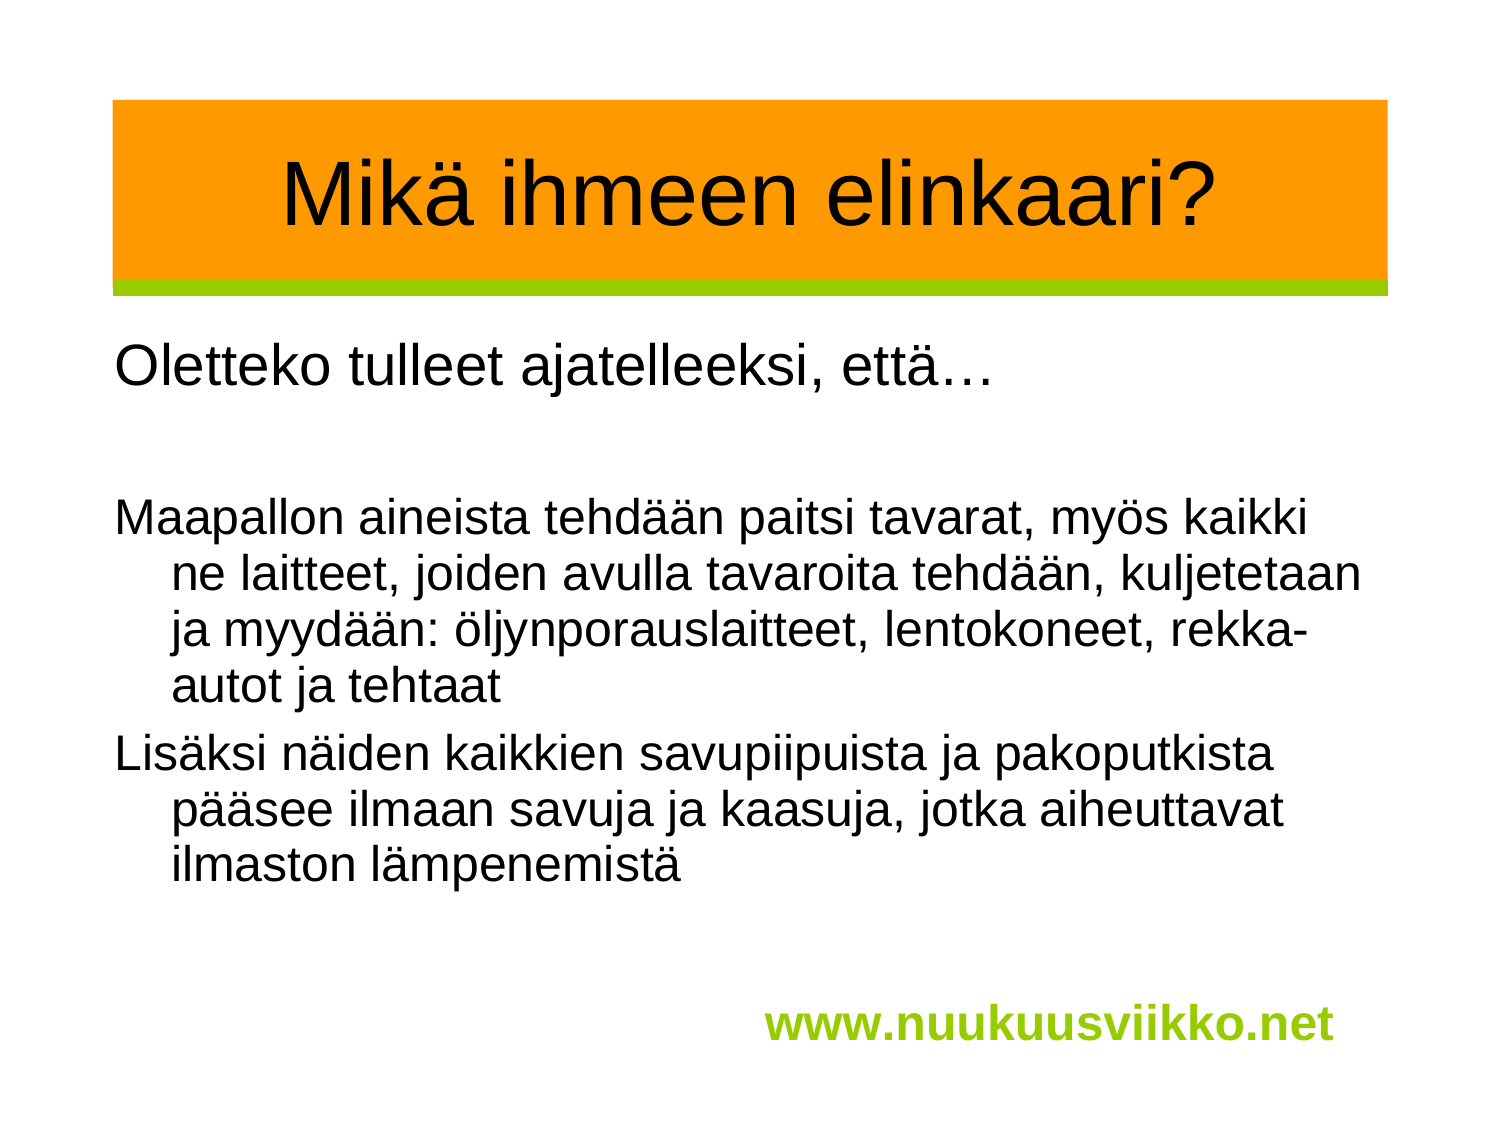

# Mikä ihmeen elinkaari?
Oletteko tulleet ajatelleeksi, että…
Maapallon aineista tehdään paitsi tavarat, myös kaikki ne laitteet, joiden avulla tavaroita tehdään, kuljetetaan ja myydään: öljynporauslaitteet, lentokoneet, rekka-autot ja tehtaat
Lisäksi näiden kaikkien savupiipuista ja pakoputkista pääsee ilmaan savuja ja kaasuja, jotka aiheuttavat ilmaston lämpenemistä
www.nuukuusviikko.net